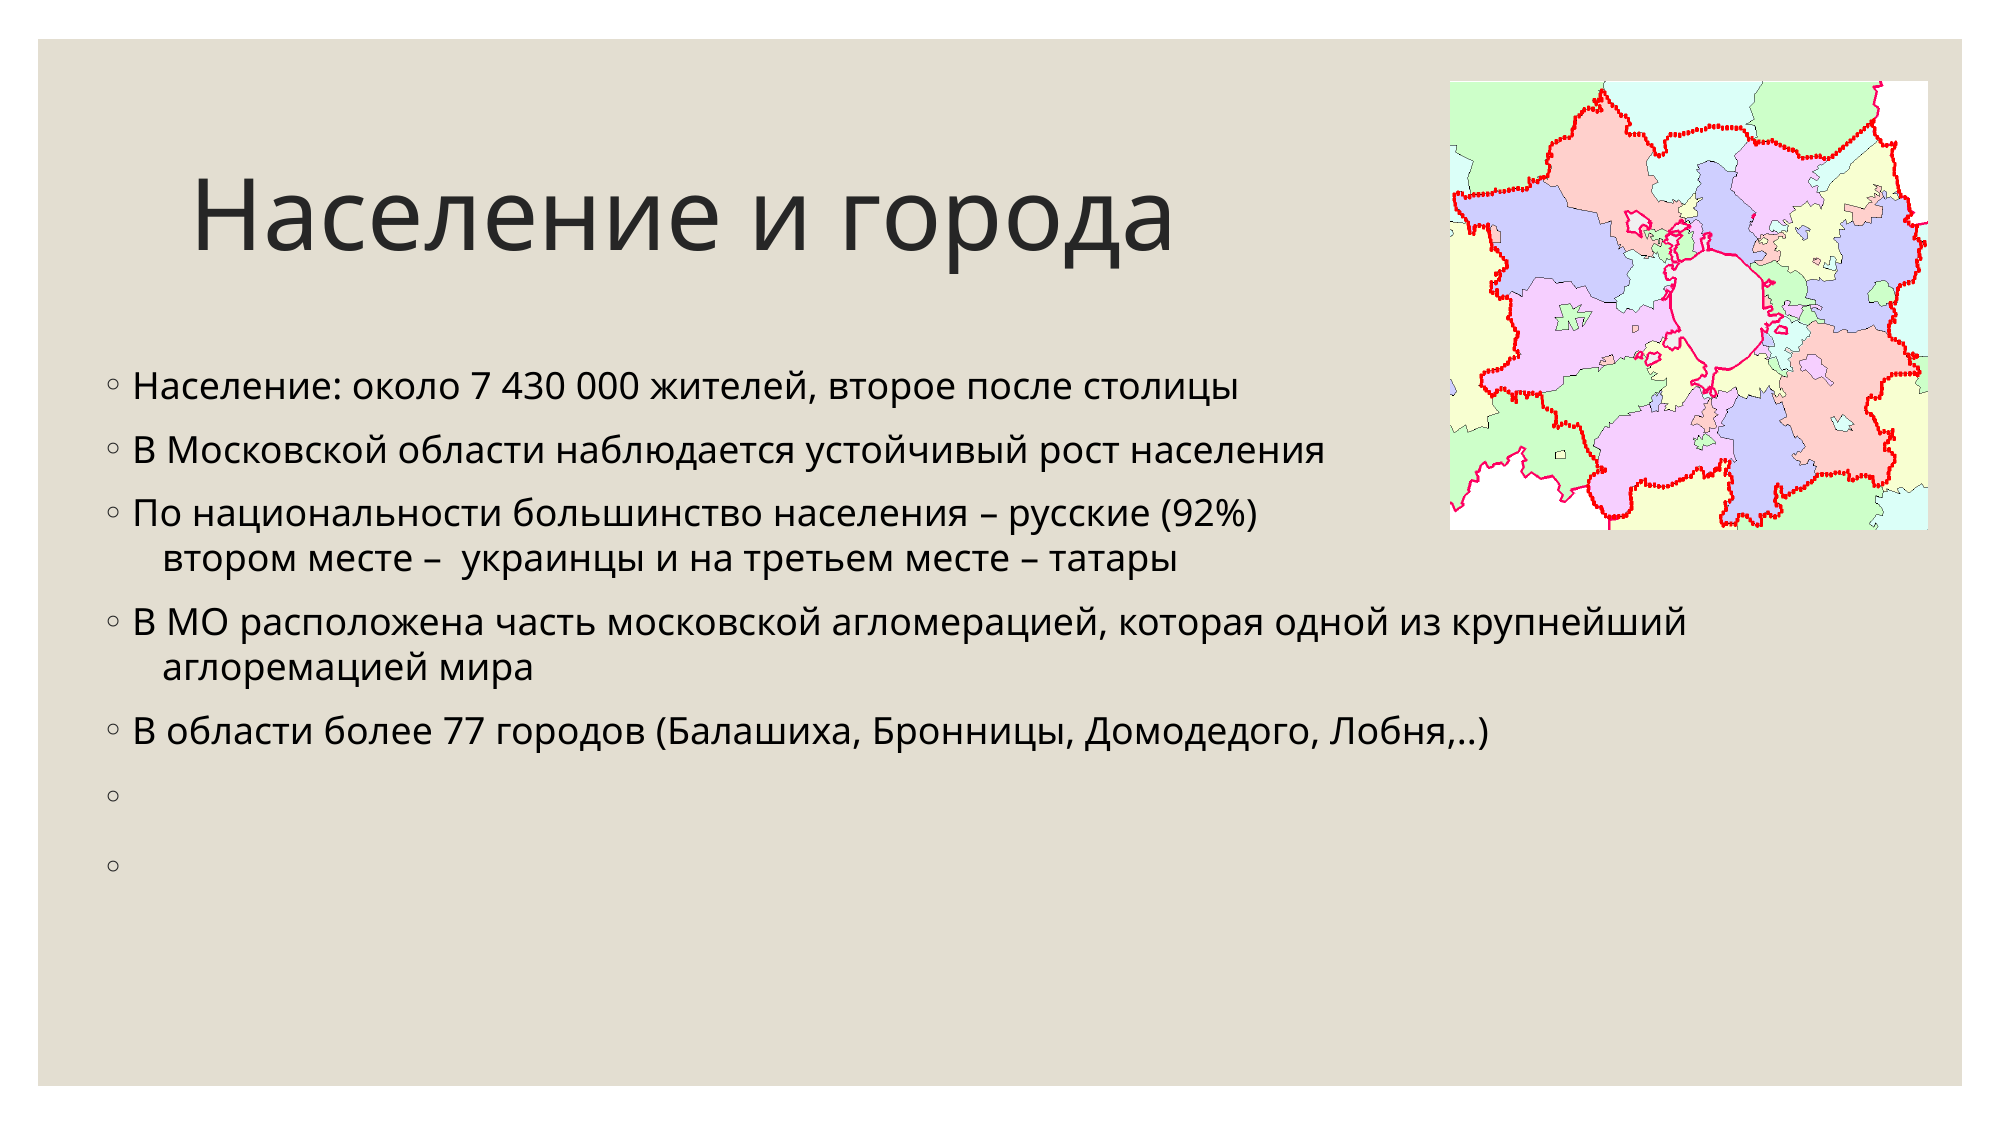

# Население и города
Население: около 7 430 000 жителей, второе после столицы
В Московской области наблюдается устойчивый рост населения
По национальности большинство населения – русские (92%) на втором местe – украинцы и на третьем месте – татары
В МO расположена часть московской агломерацией, которая одной из крупнейший аглоремацией мира
В области более 77 городов (Балашиха, Бронницы, Домодедого, Лобня,..)